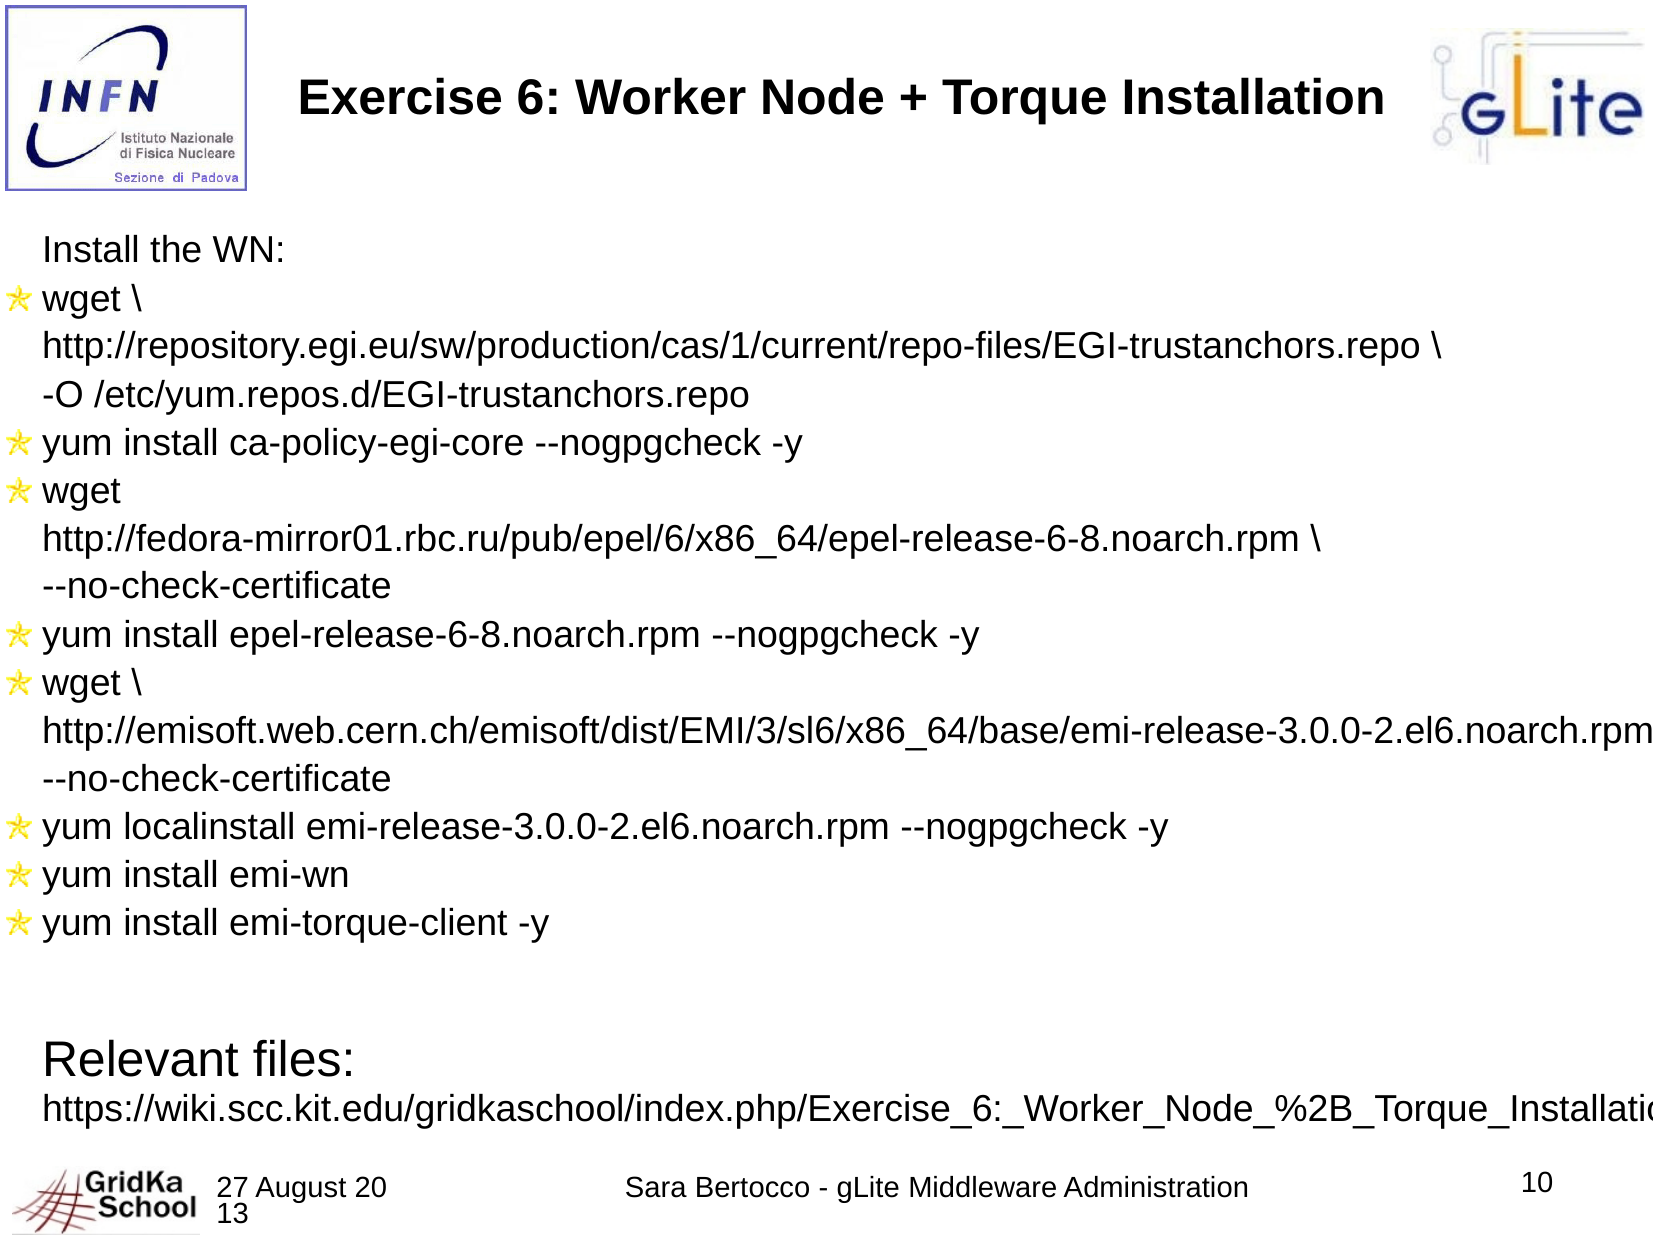

# Exercise 6: Worker Node + Torque Installation
Install the WN:
wget \
http://repository.egi.eu/sw/production/cas/1/current/repo-files/EGI-trustanchors.repo \
-O /etc/yum.repos.d/EGI-trustanchors.repo
yum install ca-policy-egi-core --nogpgcheck -y
wget
http://fedora-mirror01.rbc.ru/pub/epel/6/x86_64/epel-release-6-8.noarch.rpm \
--no-check-certificate
yum install epel-release-6-8.noarch.rpm --nogpgcheck -y
wget \
http://emisoft.web.cern.ch/emisoft/dist/EMI/3/sl6/x86_64/base/emi-release-3.0.0-2.el6.noarch.rpm
--no-check-certificate
yum localinstall emi-release-3.0.0-2.el6.noarch.rpm --nogpgcheck -y
yum install emi-wn
yum install emi-torque-client -y
Relevant files:
https://wiki.scc.kit.edu/gridkaschool/index.php/Exercise_6:_Worker_Node_%2B_Torque_Installation
10
27 August 2013
Sara Bertocco - gLite Middleware Administration